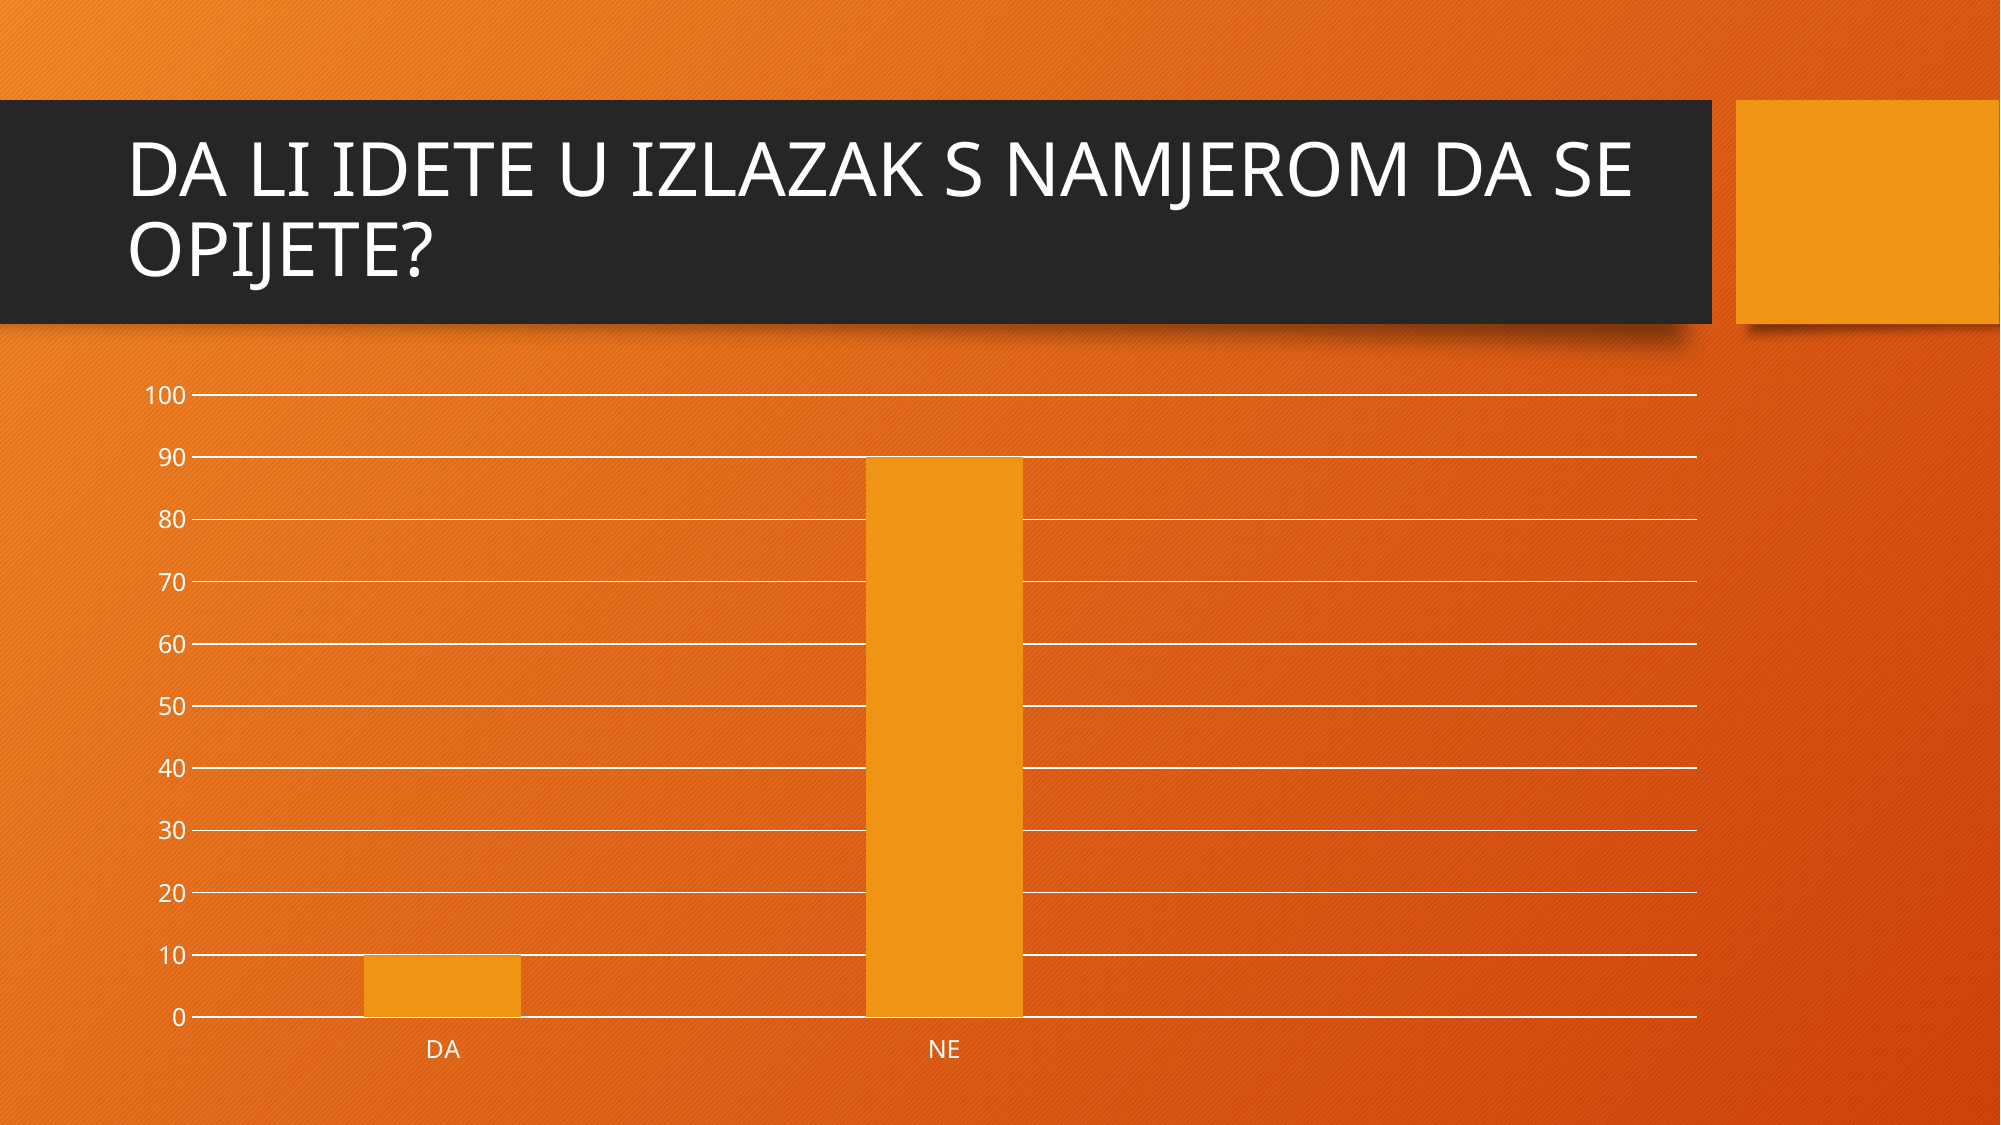

# DA LI IDETE U IZLAZAK S NAMJEROM DA SE OPIJETE?
### Chart
| Category | Skup 1 |
|---|---|
| DA | 10.0 |
| NE | 90.0 |
| None | 0.0 |